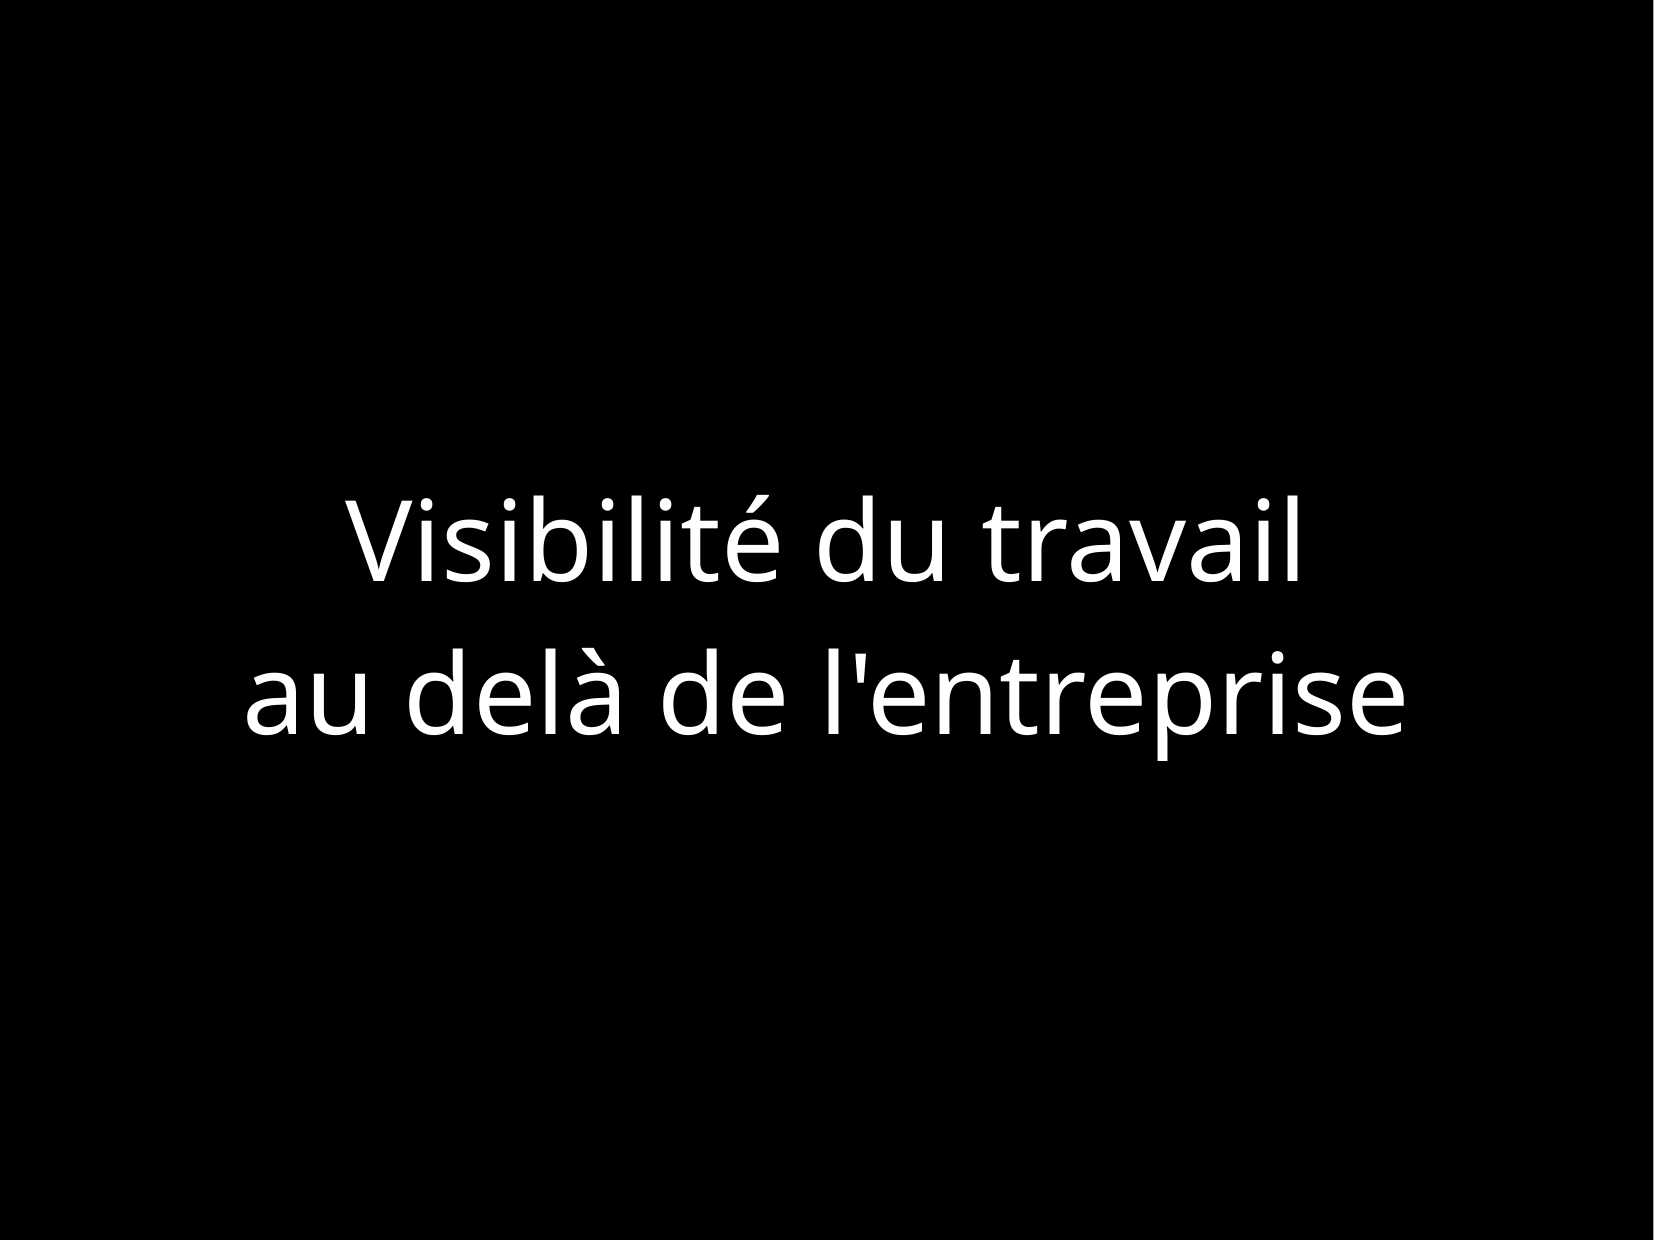

# Visibilité du travail au delà de l'entreprise